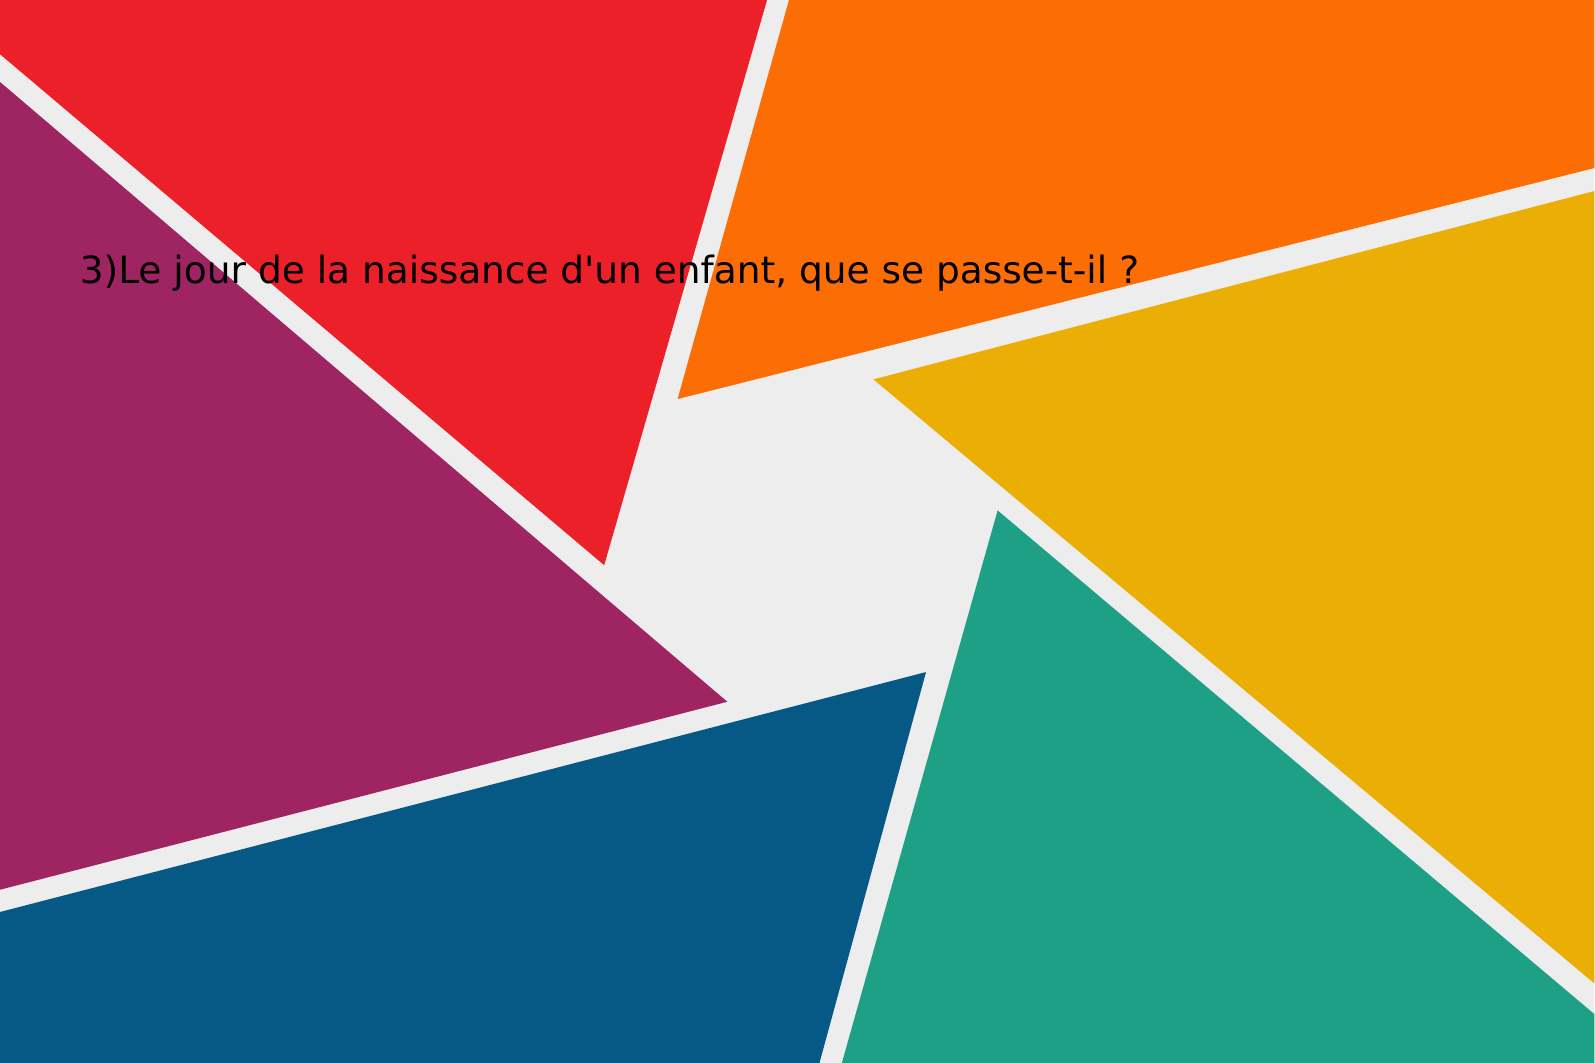

#
3)Le jour de la naissance d'un enfant, que se passe-t-il ?